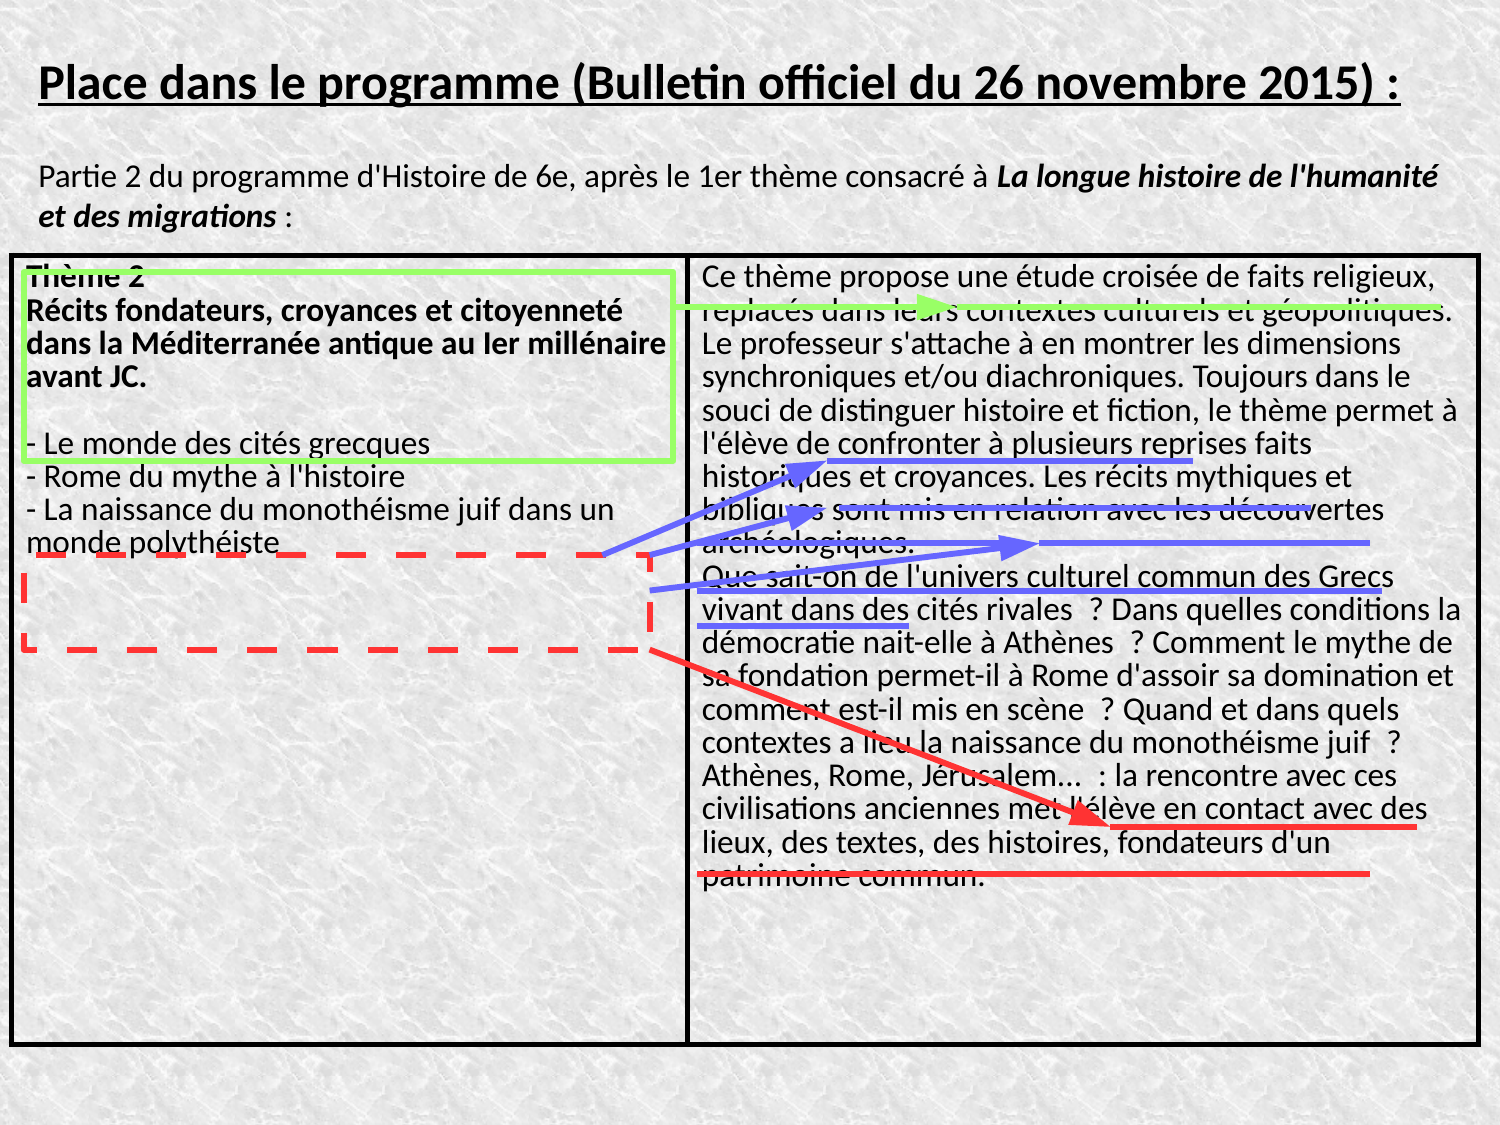

Place dans le programme (Bulletin officiel du 26 novembre 2015) :
Partie 2 du programme d'Histoire de 6e, après le 1er thème consacré à La longue histoire de l'humanité et des migrations :
| Thème 2  Récits fondateurs, croyances et citoyenneté dans la Méditerranée antique au Ier millénaire avant JC. - Le monde des cités grecques - Rome du mythe à l'histoire - La naissance du monothéisme juif dans un monde polythéiste | Ce thème propose une étude croisée de faits religieux, replacés dans leurs contextes culturels et géopolitiques. Le professeur s'attache à en montrer les dimensions synchroniques et/ou diachroniques. Toujours dans le souci de distinguer histoire et fiction, le thème permet à l'élève de confronter à plusieurs reprises faits historiques et croyances. Les récits mythiques et bibliques sont mis en relation avec les découvertes archéologiques. Que sait-on de l'univers culturel commun des Grecs vivant dans des cités rivales  ? Dans quelles conditions la démocratie nait-elle à Athènes  ? Comment le mythe de sa fondation permet-il à Rome d'assoir sa domination et comment est-il mis en scène  ? Quand et dans quels contextes a lieu la naissance du monothéisme juif  ? Athènes, Rome, Jérusalem...  : la rencontre avec ces civilisations anciennes met l'élève en contact avec des lieux, des textes, des histoires, fondateurs d'un patrimoine commun. |
| --- | --- |